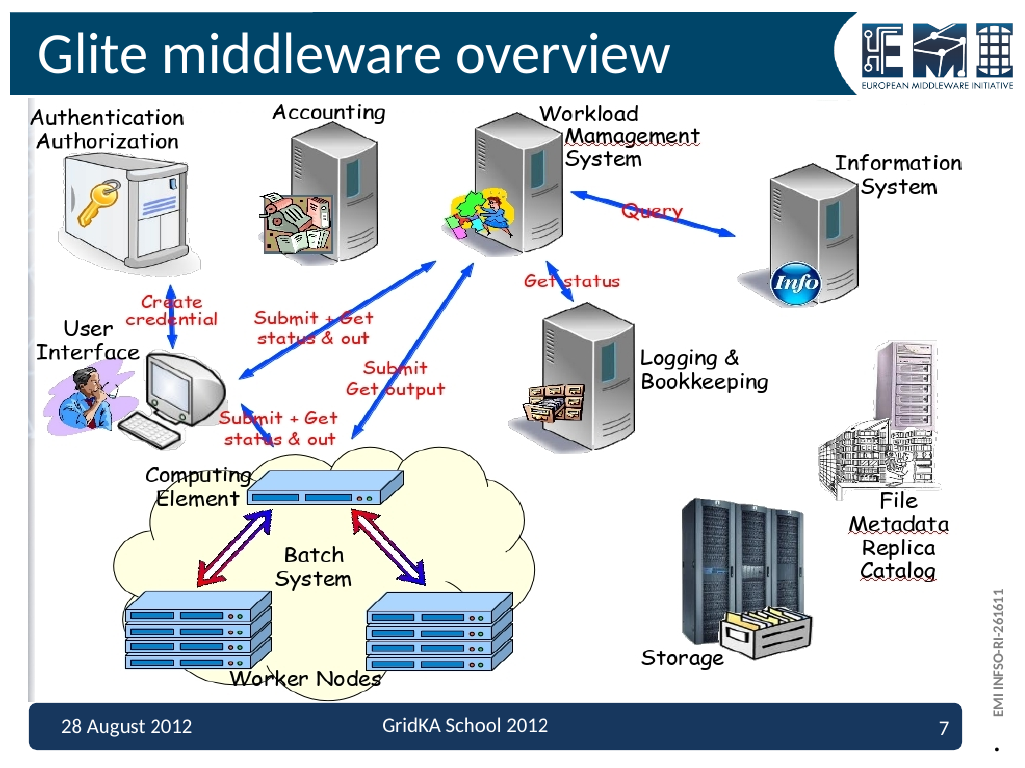

# Glite middleware overview
GridKA School 2012
7